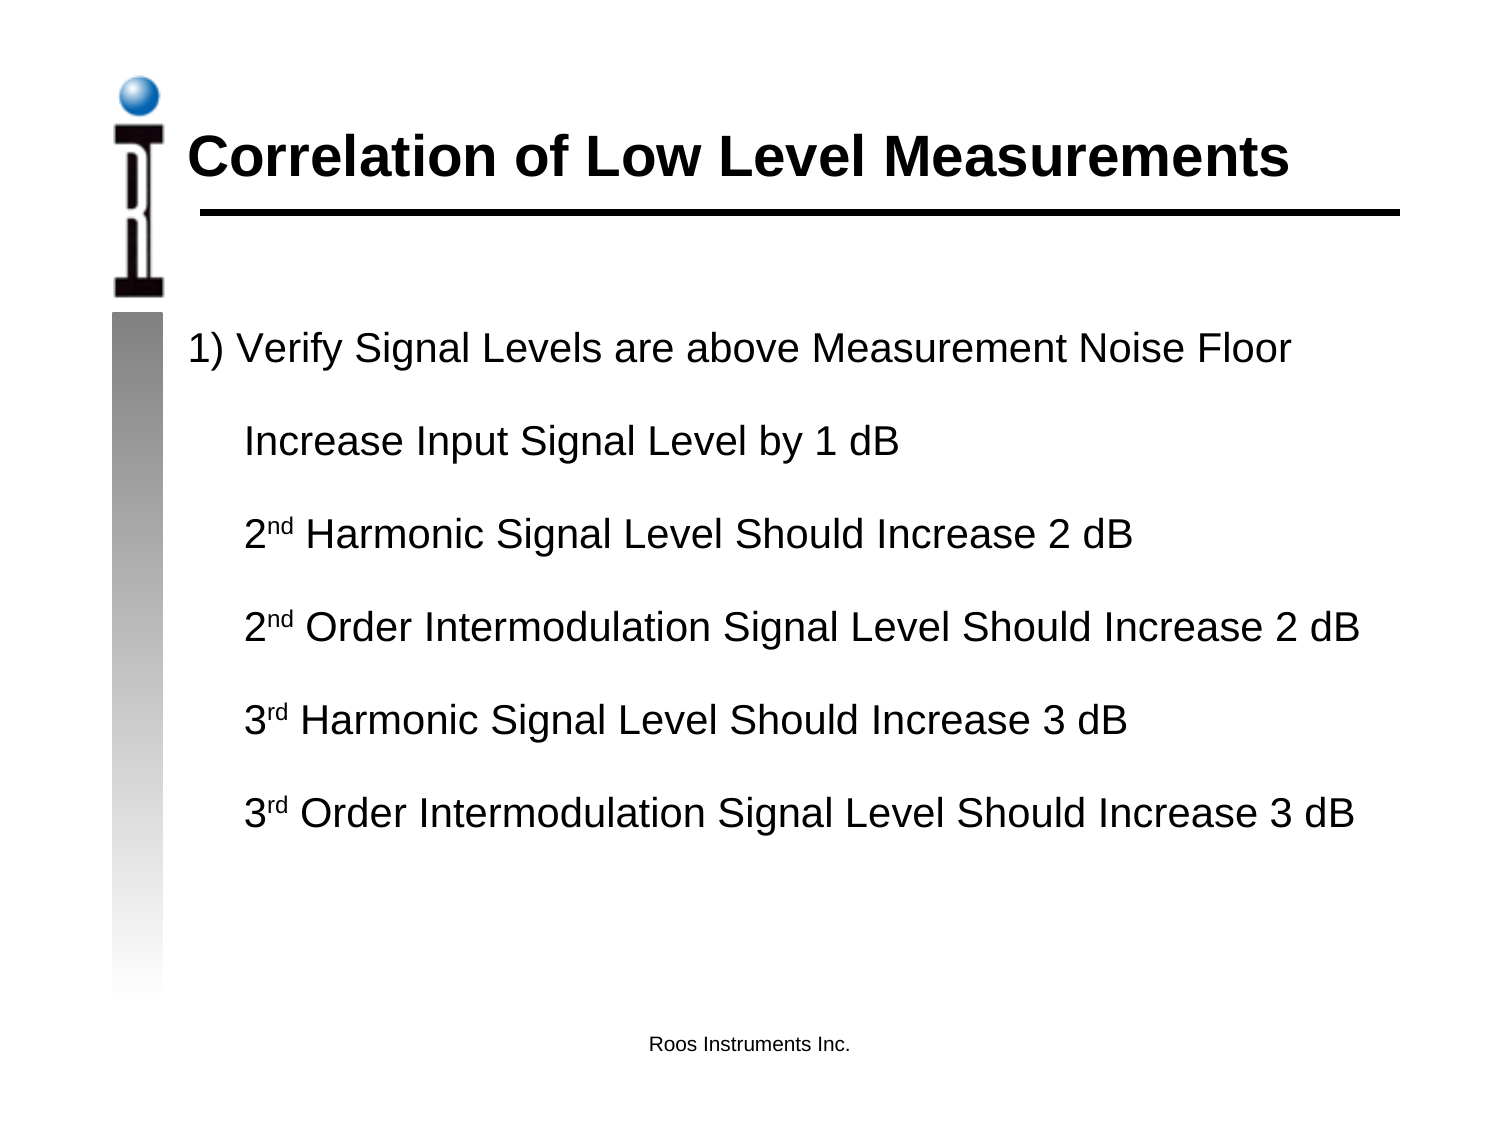

# Correlation of Low Level Measurements
1) Verify Signal Levels are above Measurement Noise Floor
Increase Input Signal Level by 1 dB
2nd Harmonic Signal Level Should Increase 2 dB
2nd Order Intermodulation Signal Level Should Increase 2 dB
3rd Harmonic Signal Level Should Increase 3 dB
3rd Order Intermodulation Signal Level Should Increase 3 dB